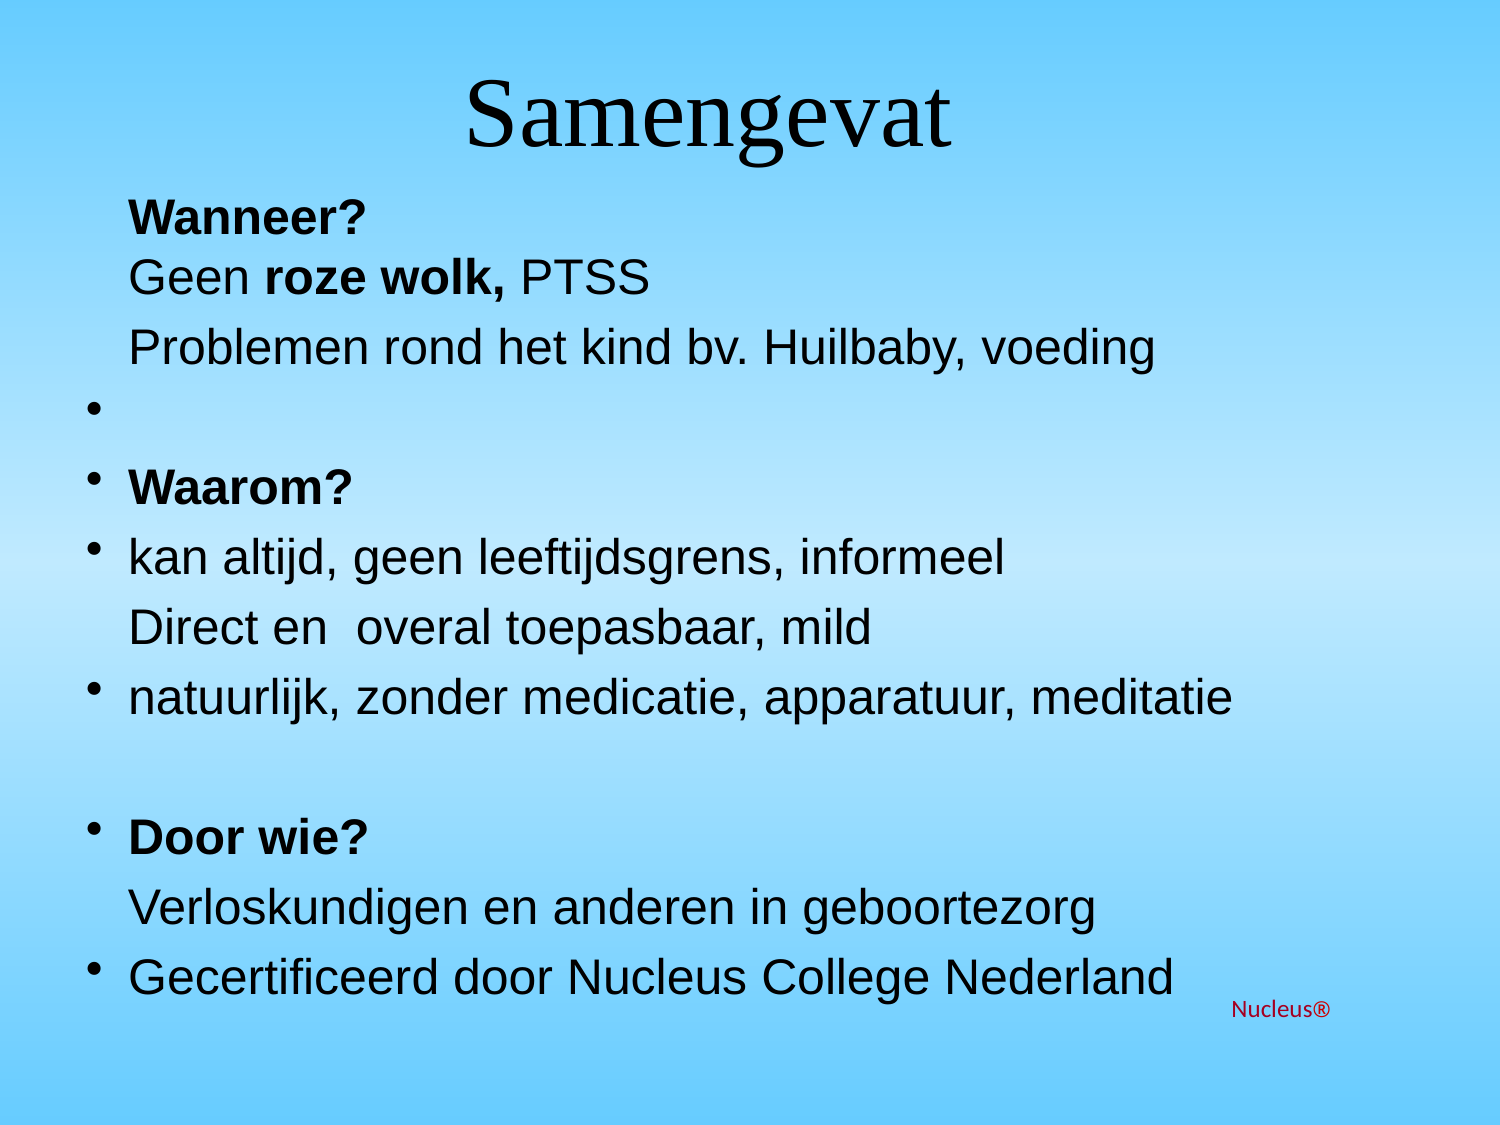

# Samengevat
Wanneer?
Geen roze wolk, PTSS
Problemen rond het kind bv. Huilbaby, voeding
Waarom?
kan altijd, geen leeftijdsgrens, informeel
Direct en overal toepasbaar, mild
natuurlijk, zonder medicatie, apparatuur, meditatie
Door wie?
 Verloskundigen en anderen in geboortezorg
Gecertificeerd door Nucleus College Nederland
Nucleus®